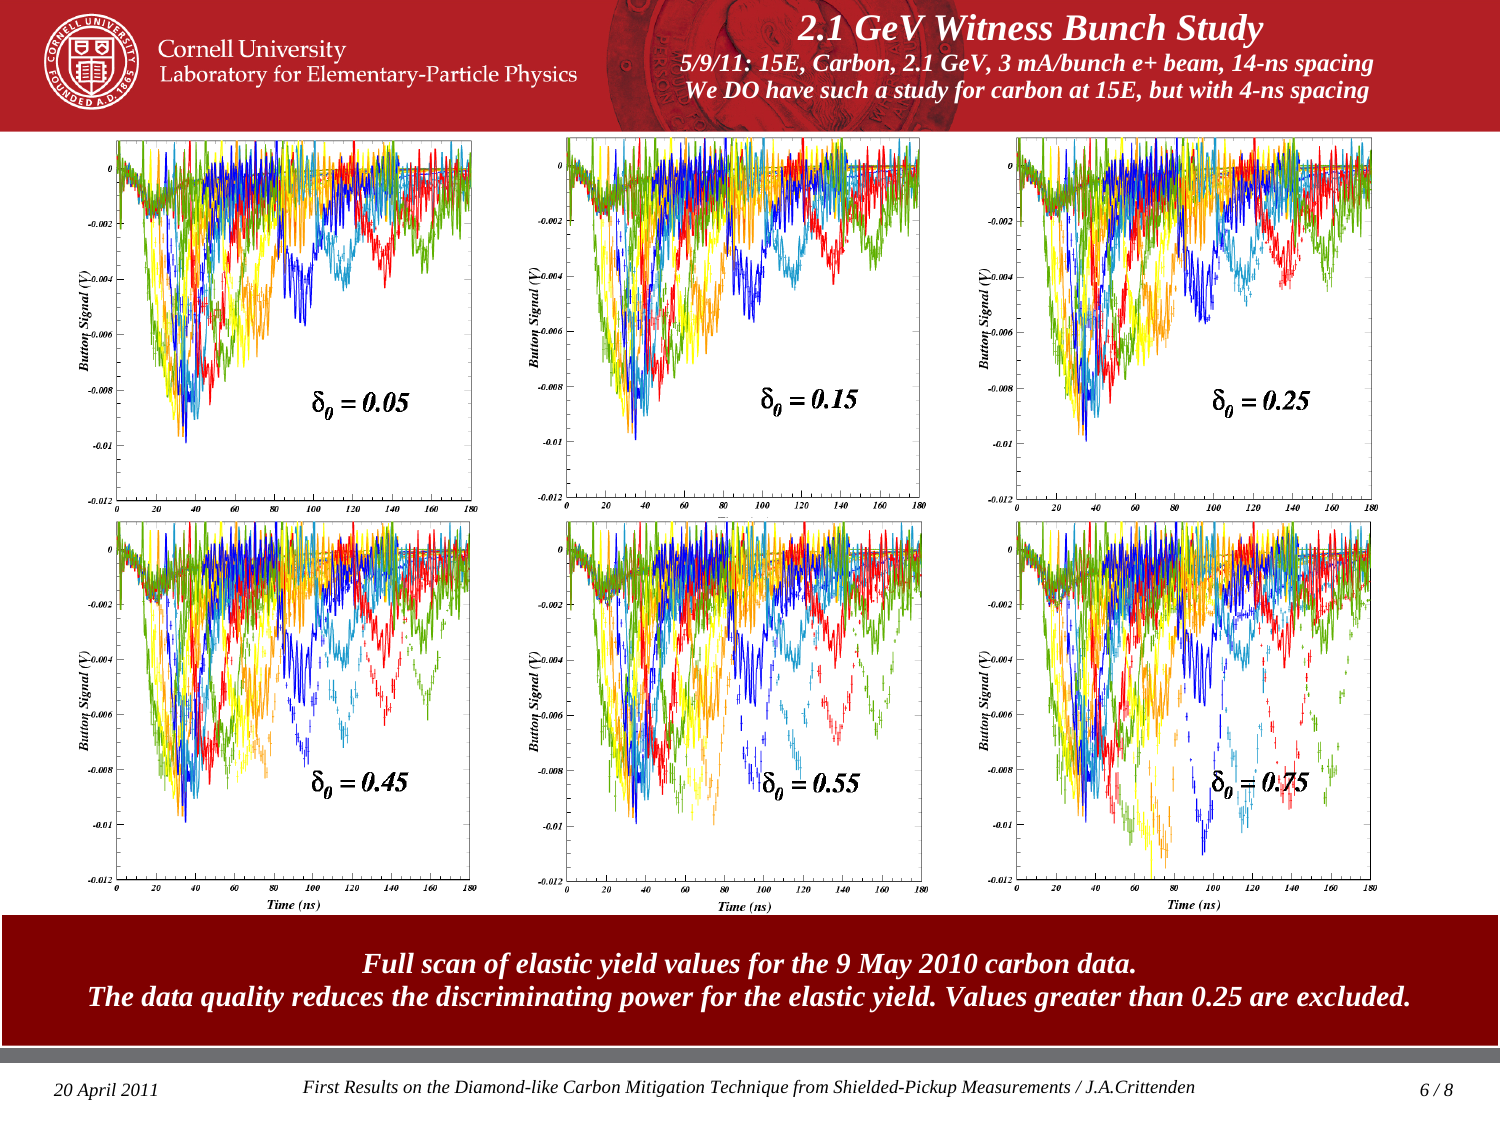

2.1 GeV Witness Bunch Study
5/9/11: 15E, Carbon, 2.1 GeV, 3 mA/bunch e+ beam, 14-ns spacing
We DO have such a study for carbon at 15E, but with 4-ns spacing
Full scan of elastic yield values for the 9 May 2010 carbon data.
The data quality reduces the discriminating power for the elastic yield. Values greater than 0.25 are excluded.